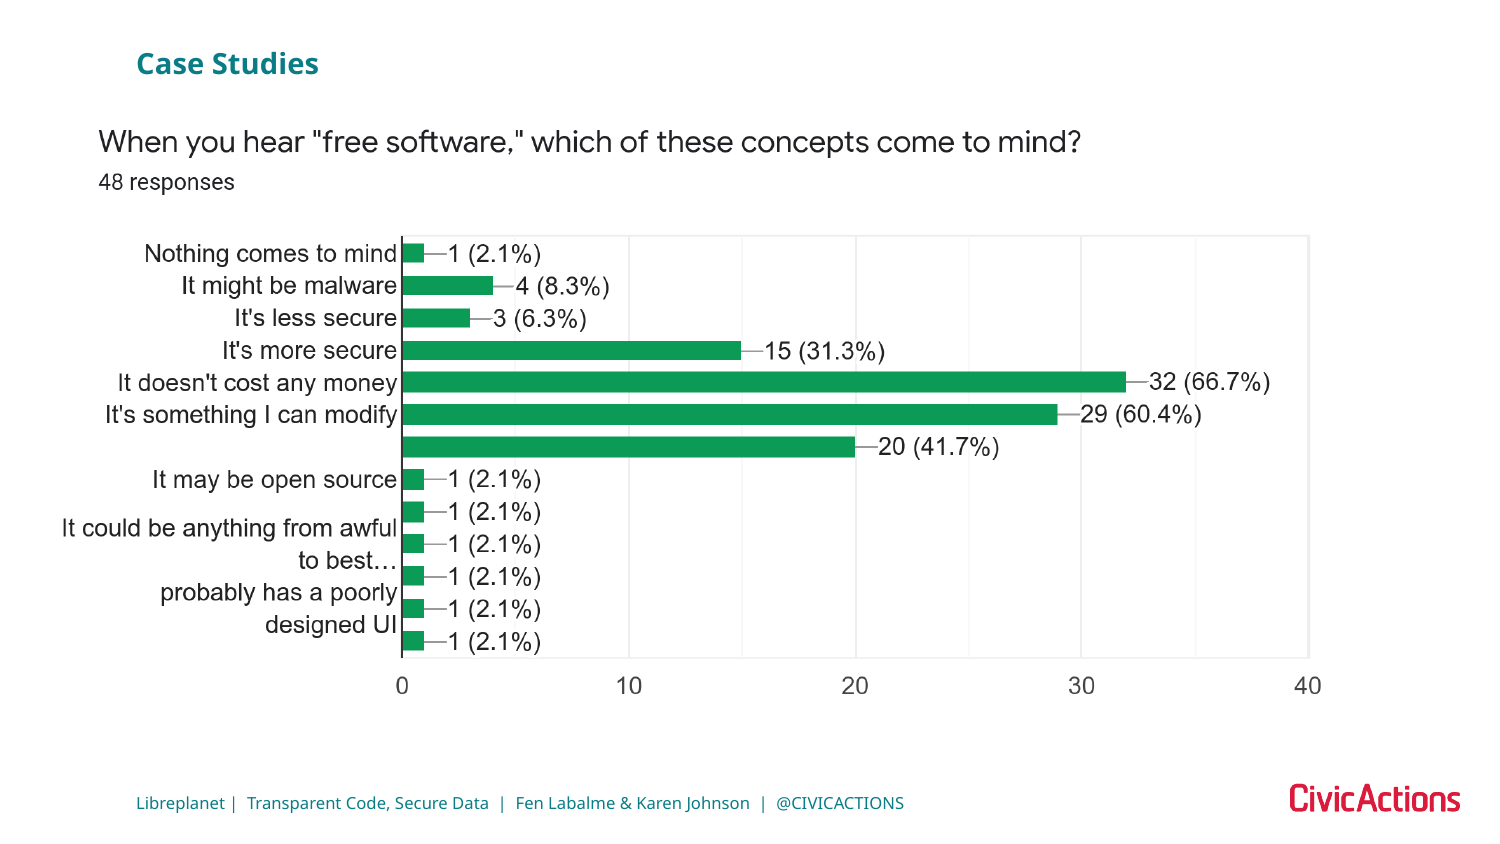

# Case Studies
Libreplanet | Transparent Code, Secure Data | Fen Labalme & Karen Johnson | @CIVICACTIONS